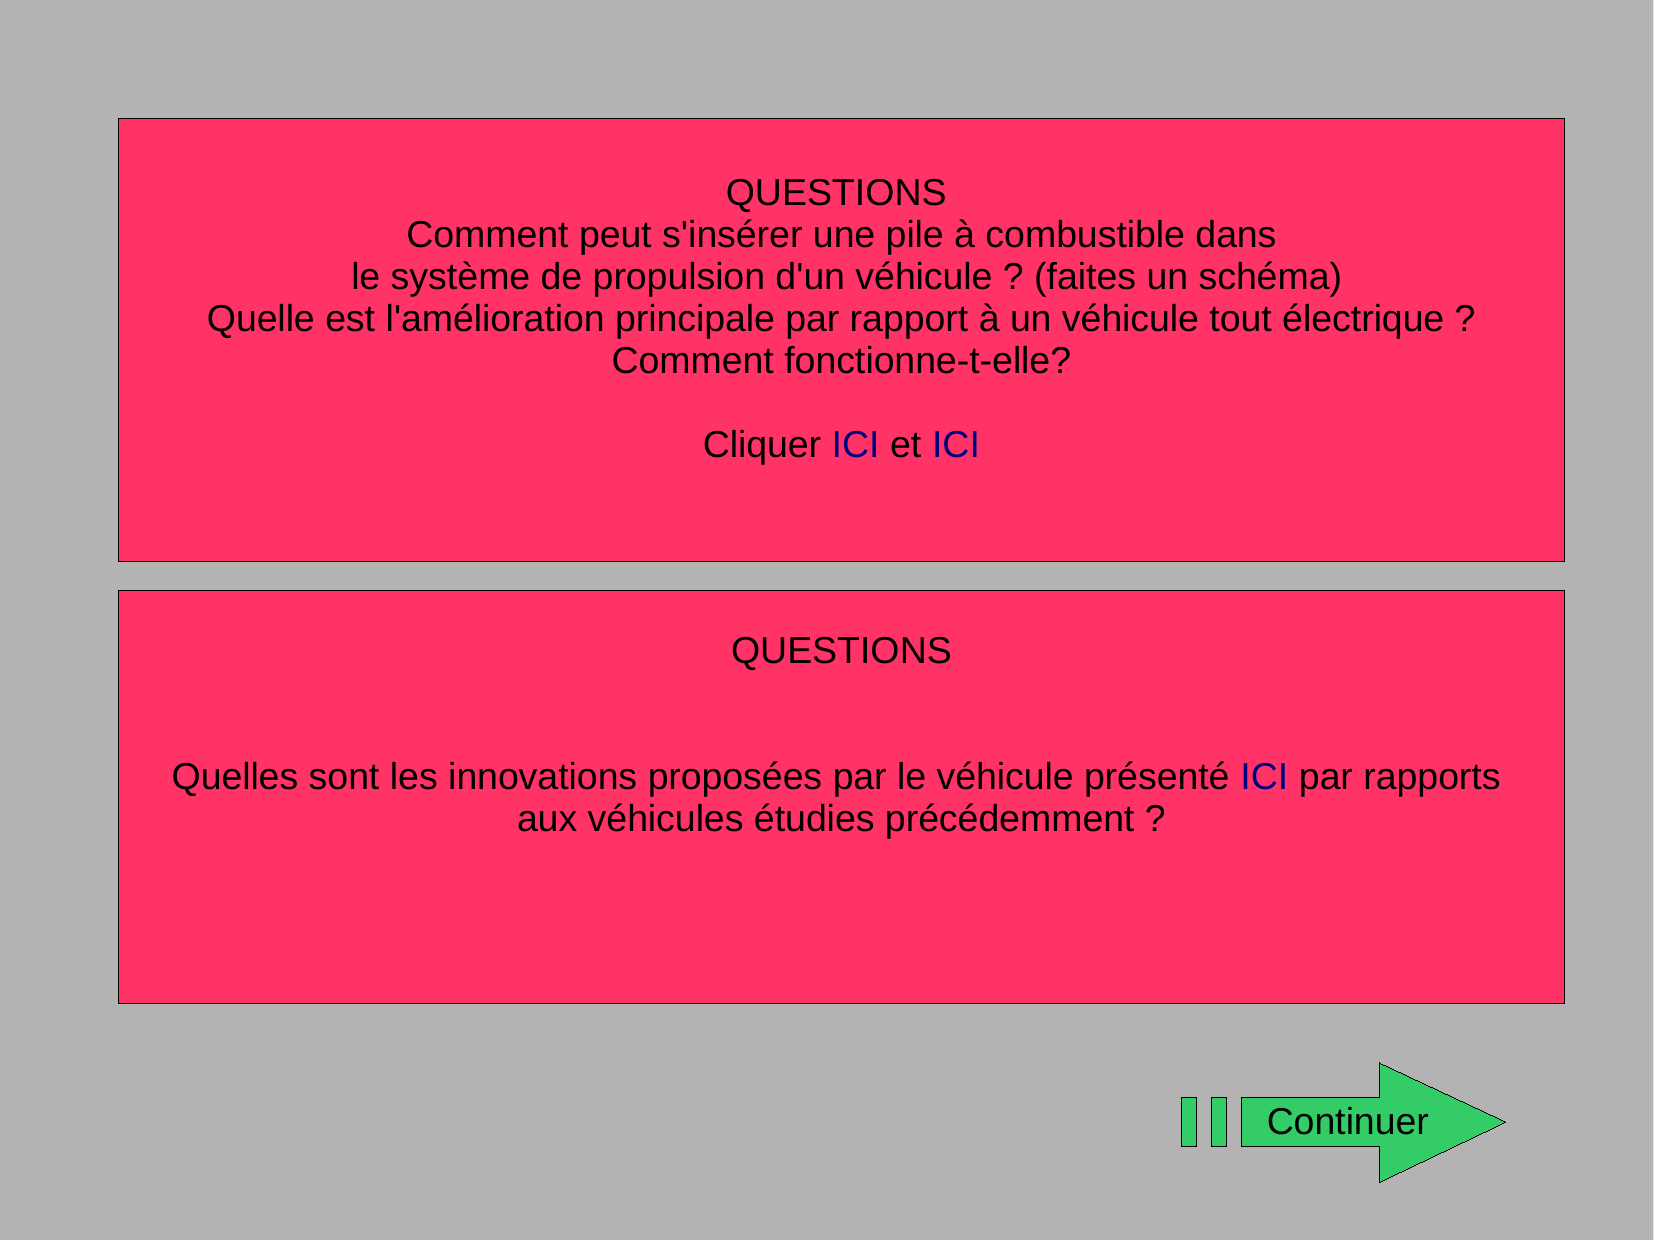

QUESTIONS
Comment peut s'insérer une pile à combustible dans
 le système de propulsion d'un véhicule ? (faites un schéma)
Quelle est l'amélioration principale par rapport à un véhicule tout électrique ?
Comment fonctionne-t-elle?
Cliquer ICI et ICI
QUESTIONS
Quelles sont les innovations proposées par le véhicule présenté ICI par rapports
aux véhicules étudies précédemment ?
Continuer